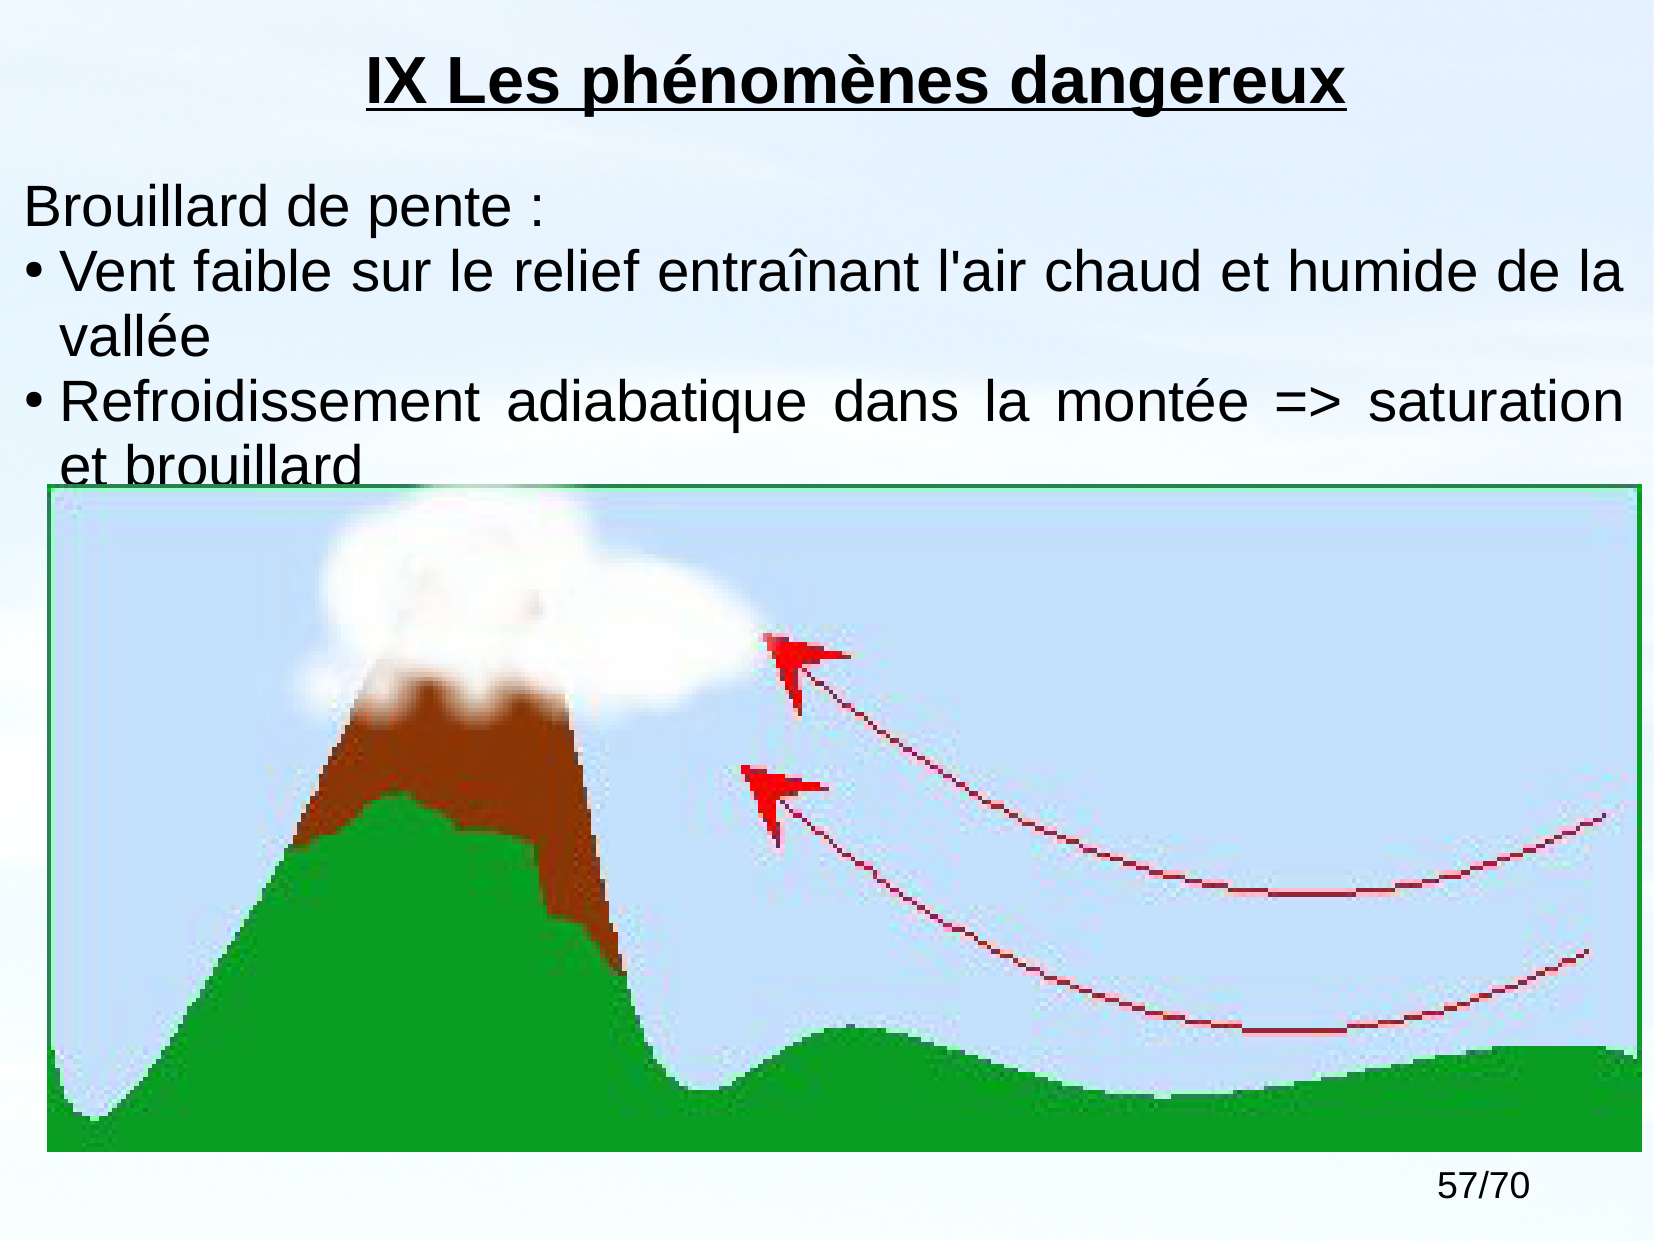

# IX Les phénomènes dangereux
Brouillard de pente :
Vent faible sur le relief entraînant l'air chaud et humide de la vallée
Refroidissement adiabatique dans la montée => saturation et brouillard